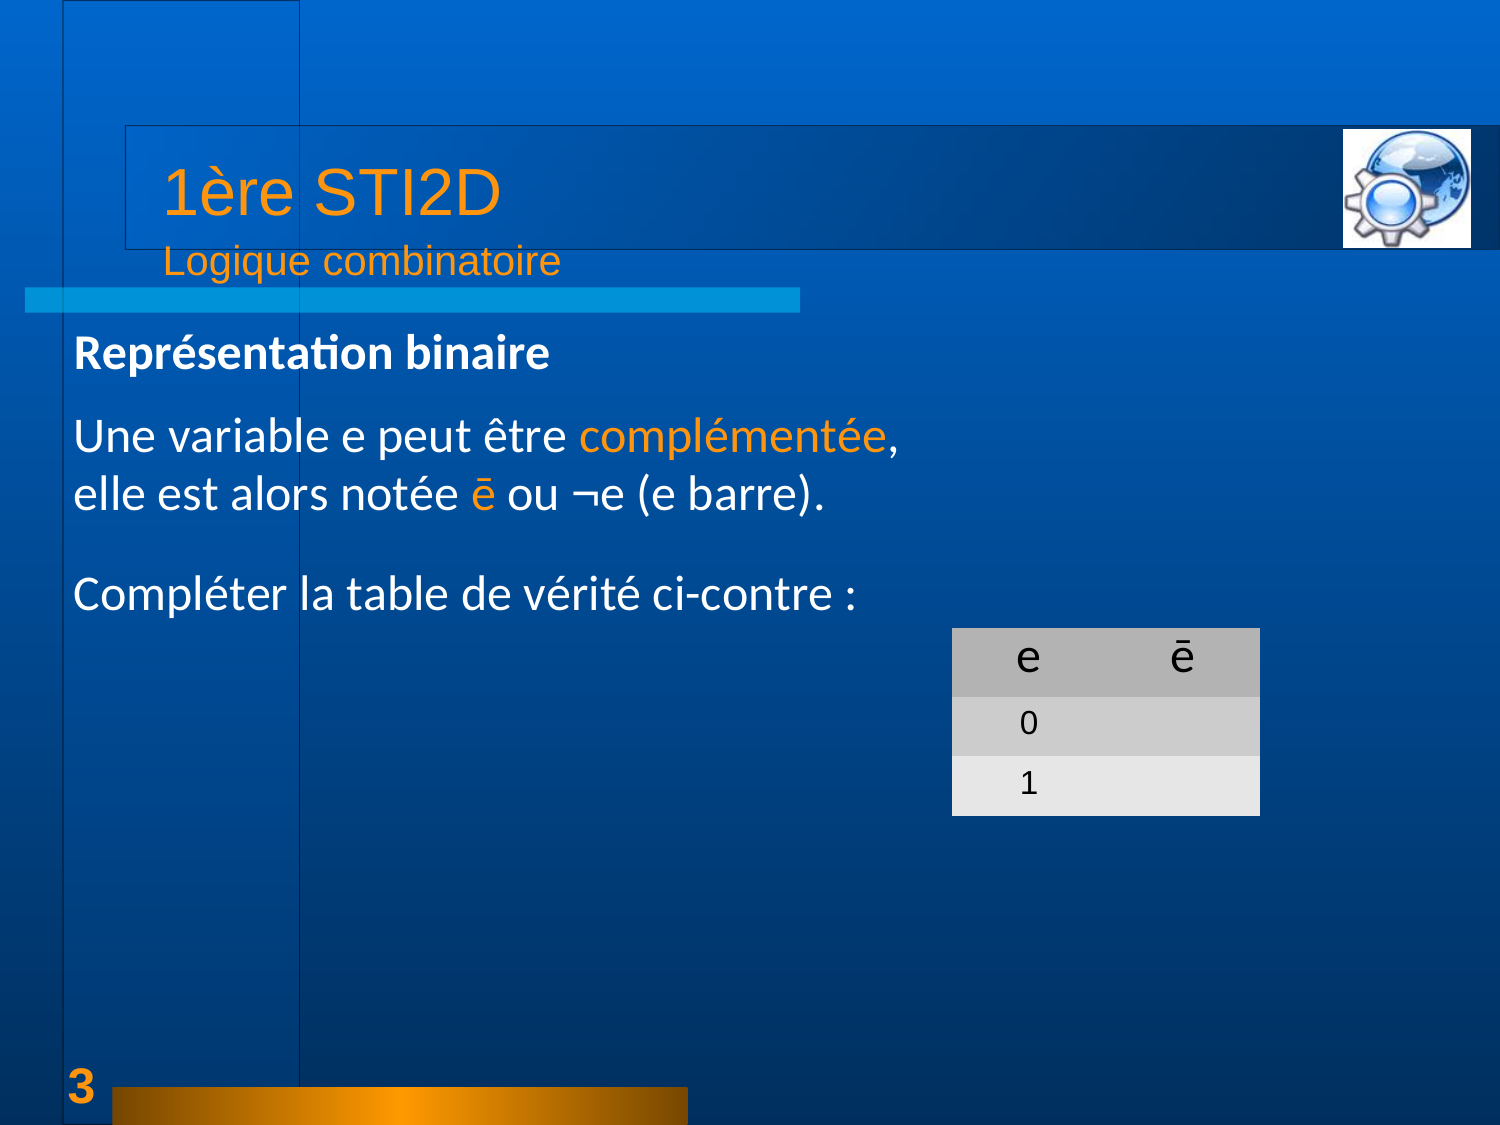

Représentation binaire
Une variable e peut être complémentée,
elle est alors notée ē ou ¬e (e barre).
Compléter la table de vérité ci-contre :
| e | ē |
| --- | --- |
| 0 | |
| 1 | |